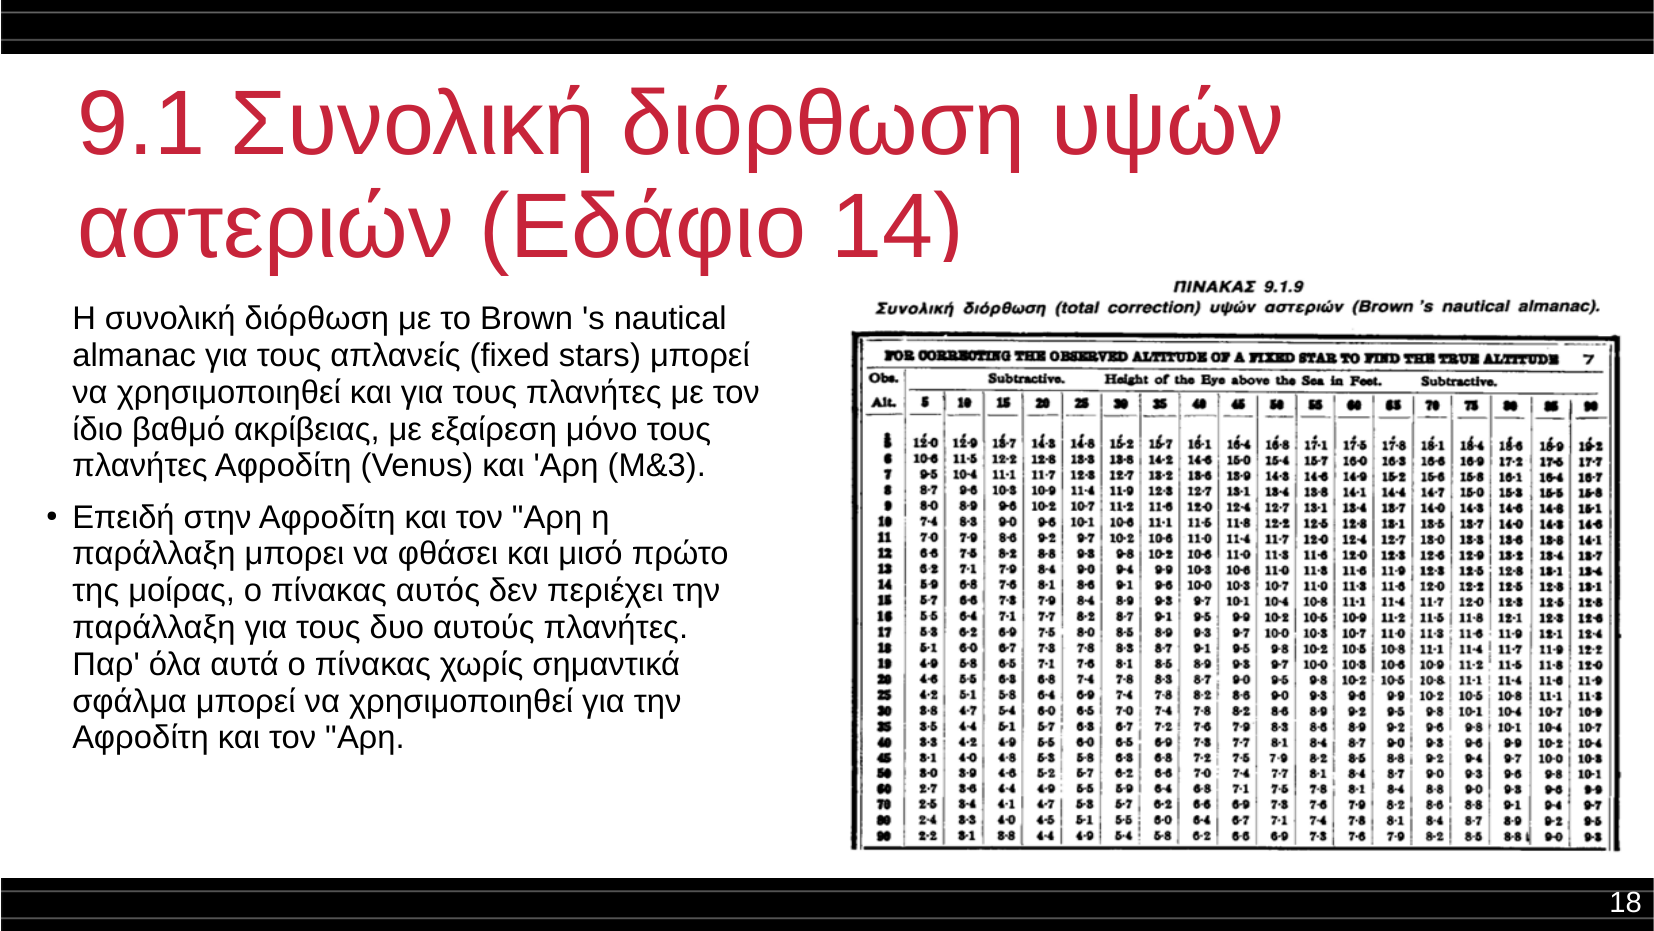

# 9.1 Συνολική διόρθωση υψών αστεριών (Εδάφιο 14)
Η συνολική διόρθωση με το Brown 's nautical almanac για τους απλανείς (fixed stars) μπορεί να χρησιμοποιηθεί και για τους πλανήτες με τον ίδιο βαθμό ακρίβειας, με εξαίρεση μόνο τους πλανήτες Αφροδίτη (Venυs) και 'Αρη (Μ&3).
Επειδή στην Αφροδίτη και τον "Αρη η παράλλαξη μπορει να φθάσει και μισό πρώτο της μοίρας, ο πίνακας αυτός δεν περιέχει την παράλλαξη για τους δυο αυτούς πλανήτες. Παρ' όλα αυτά ο πίνακας χωρίς σημαντικά σφάλμα μπορεί να χρησιμοποιηθεί για την Αφροδίτη και τον "Αρη.